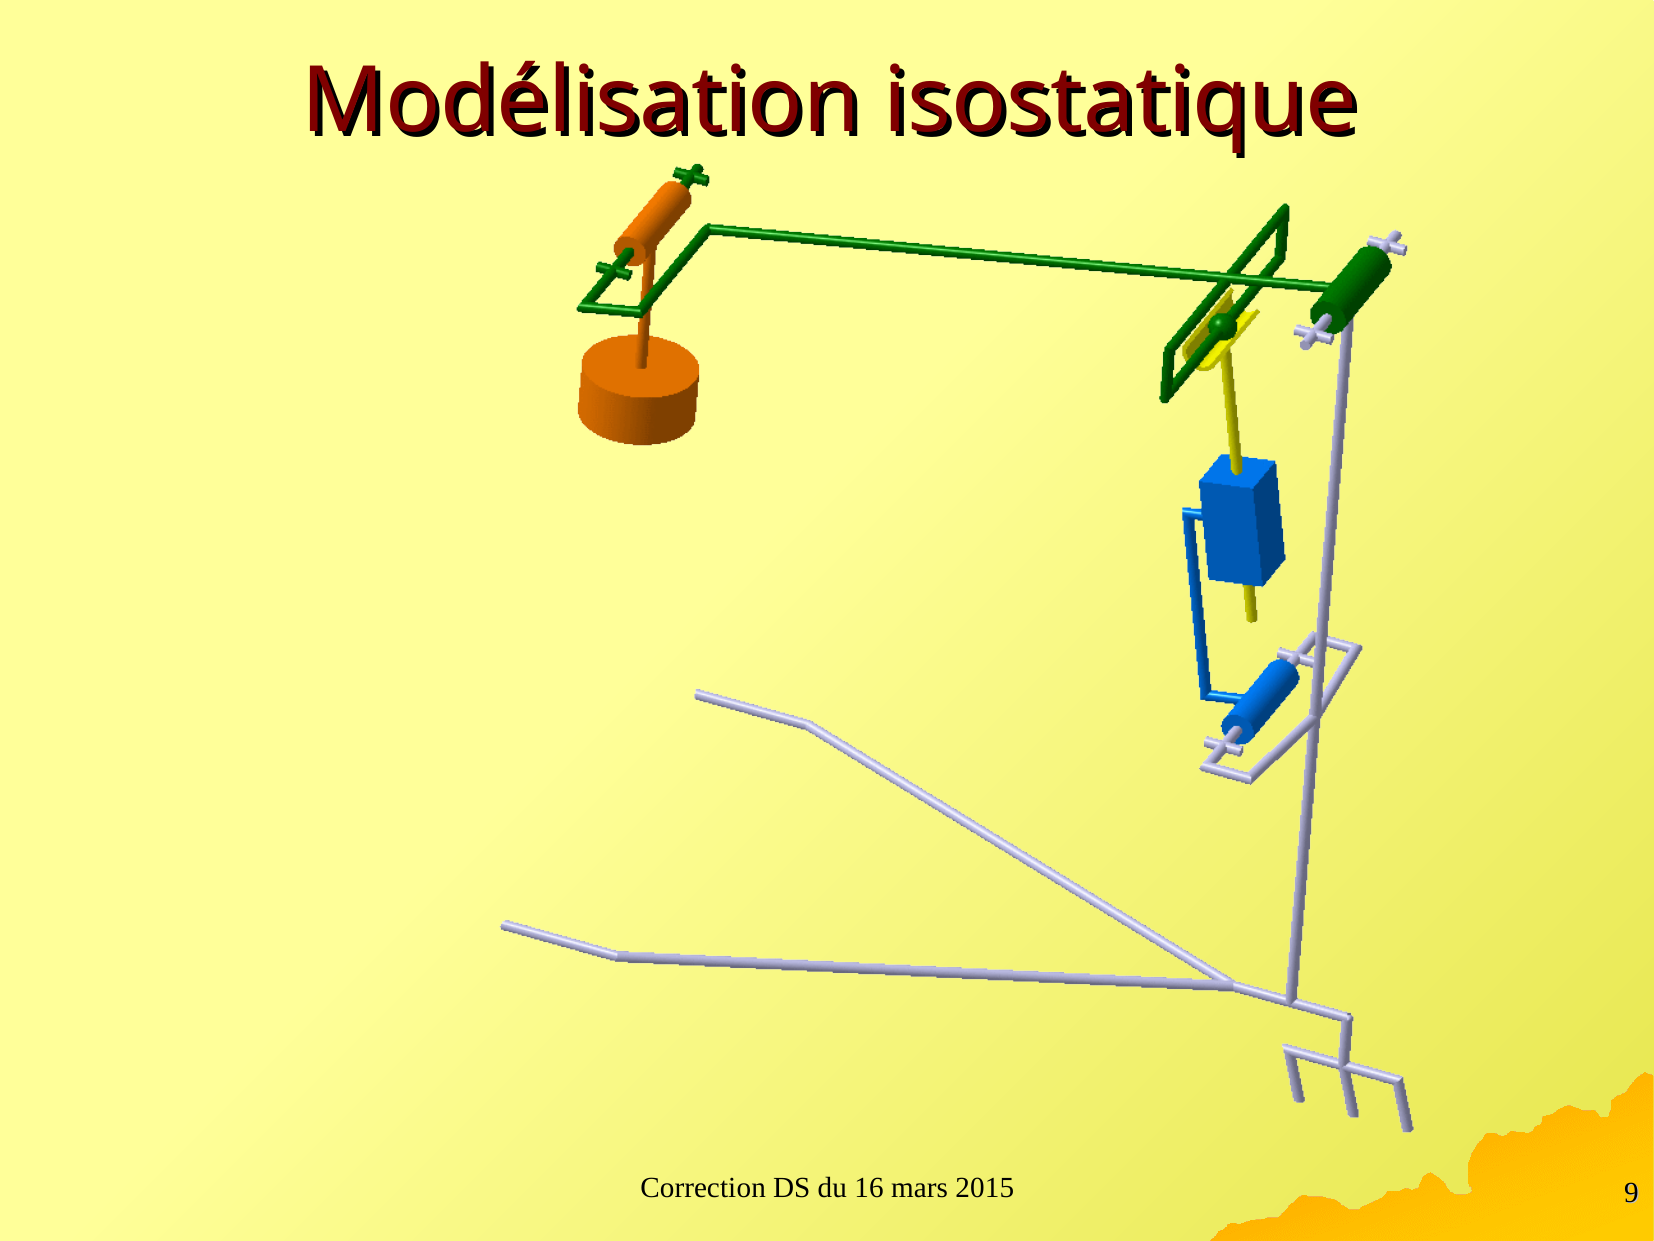

# Modélisation isostatique
Correction DS du 16 mars 2015